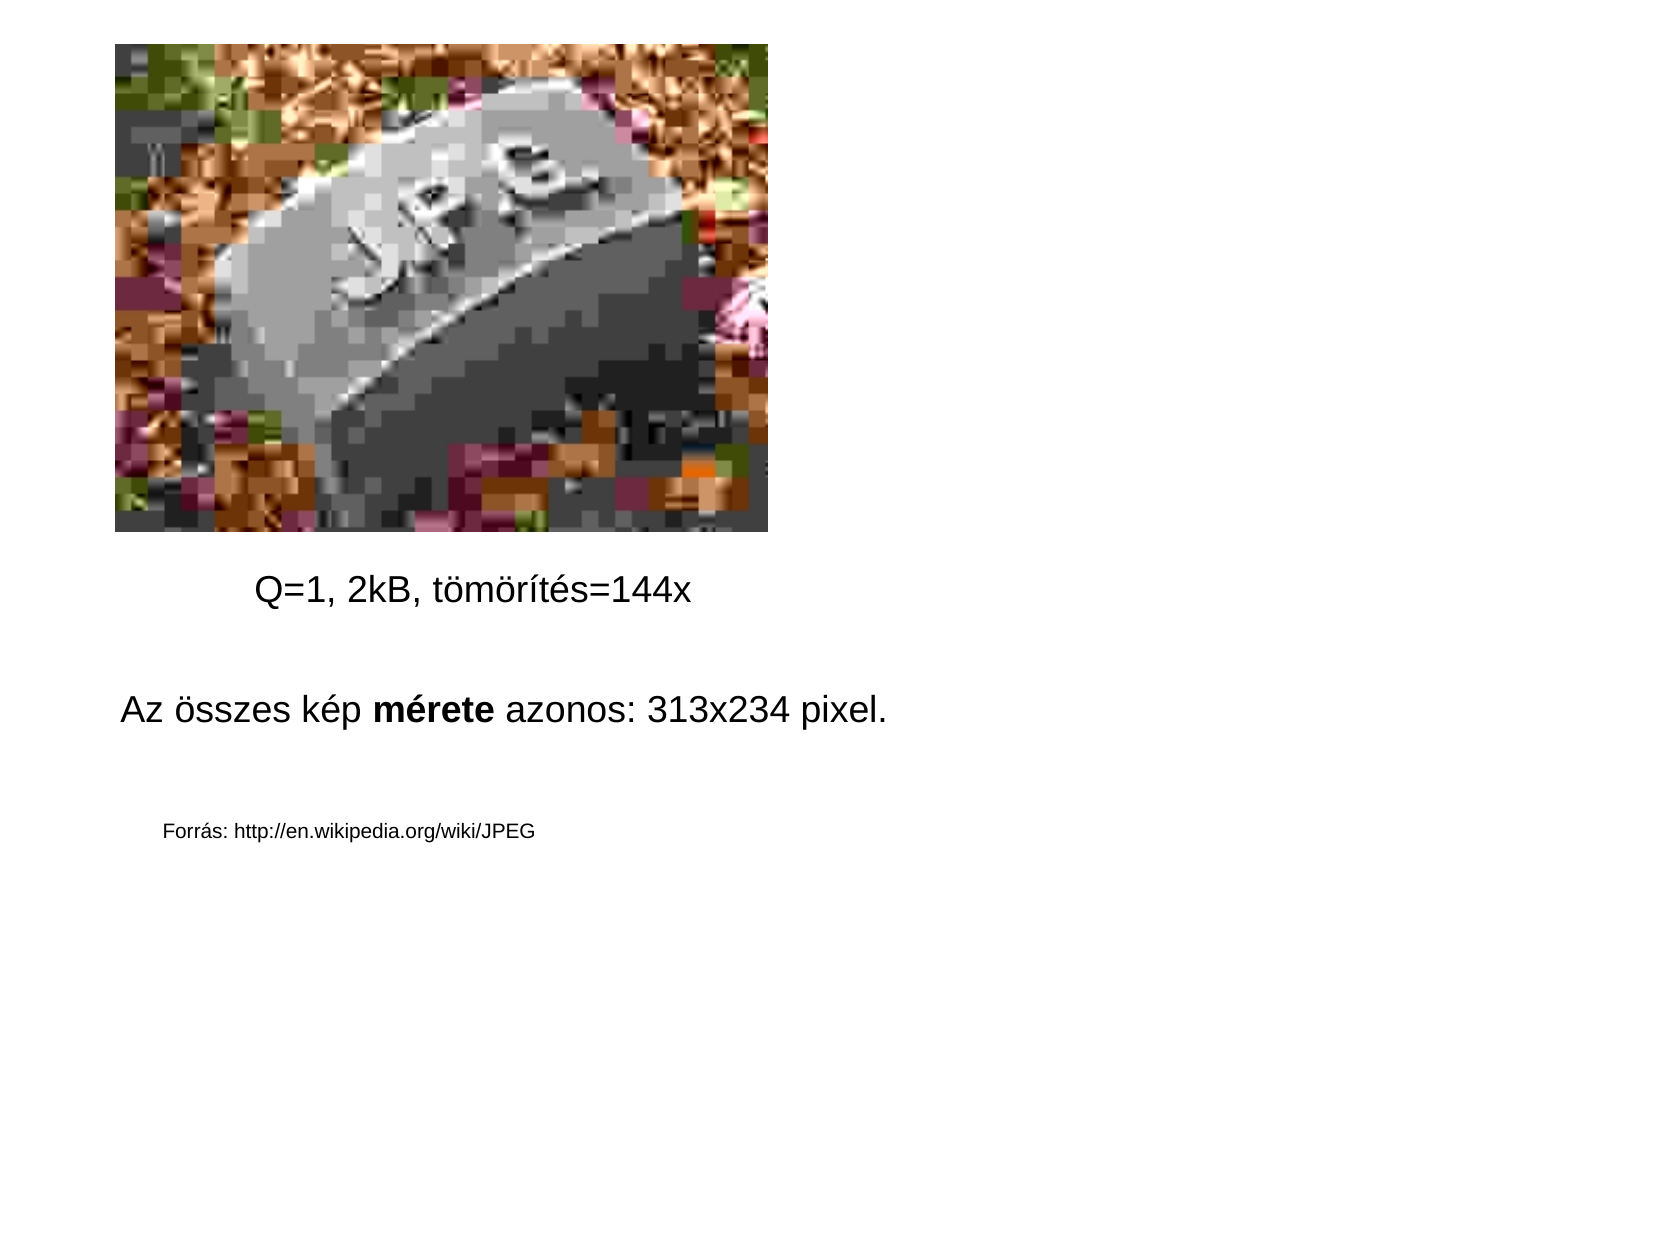

Q=1, 2kB, tömörítés=144x
Az összes kép mérete azonos: 313x234 pixel.
Forrás: http://en.wikipedia.org/wiki/JPEG